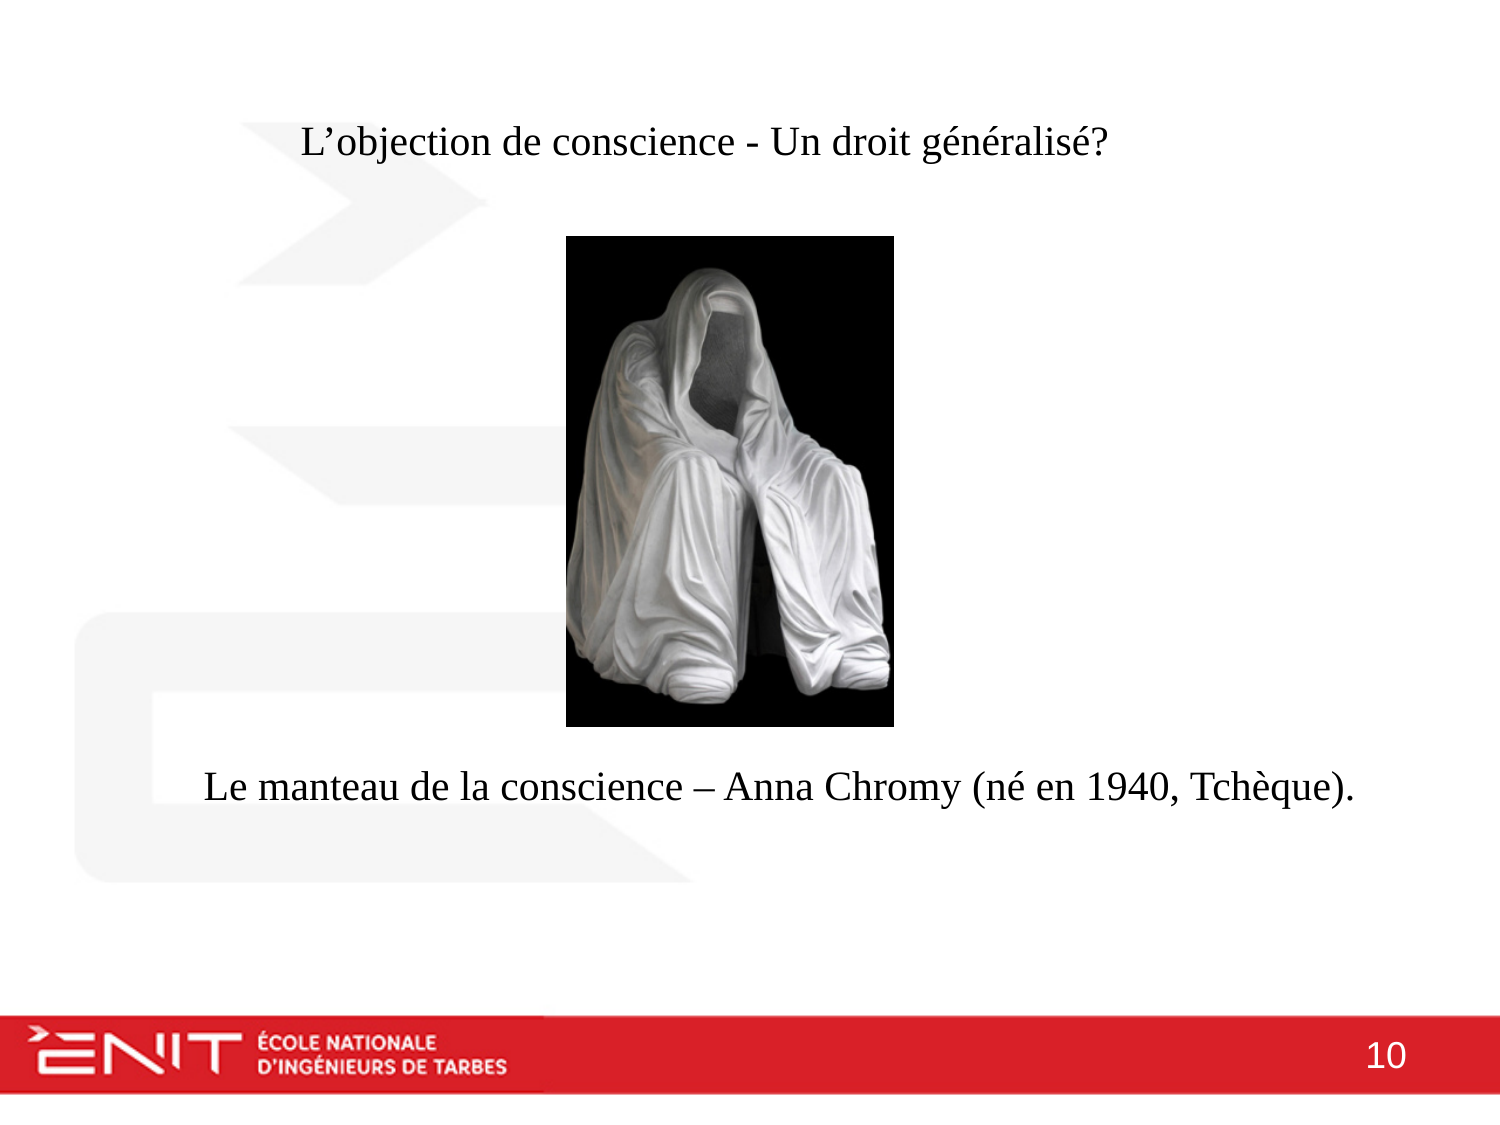

L’objection de conscience - Un droit généralisé?
Le manteau de la conscience – Anna Chromy (né en 1940, Tchèque).